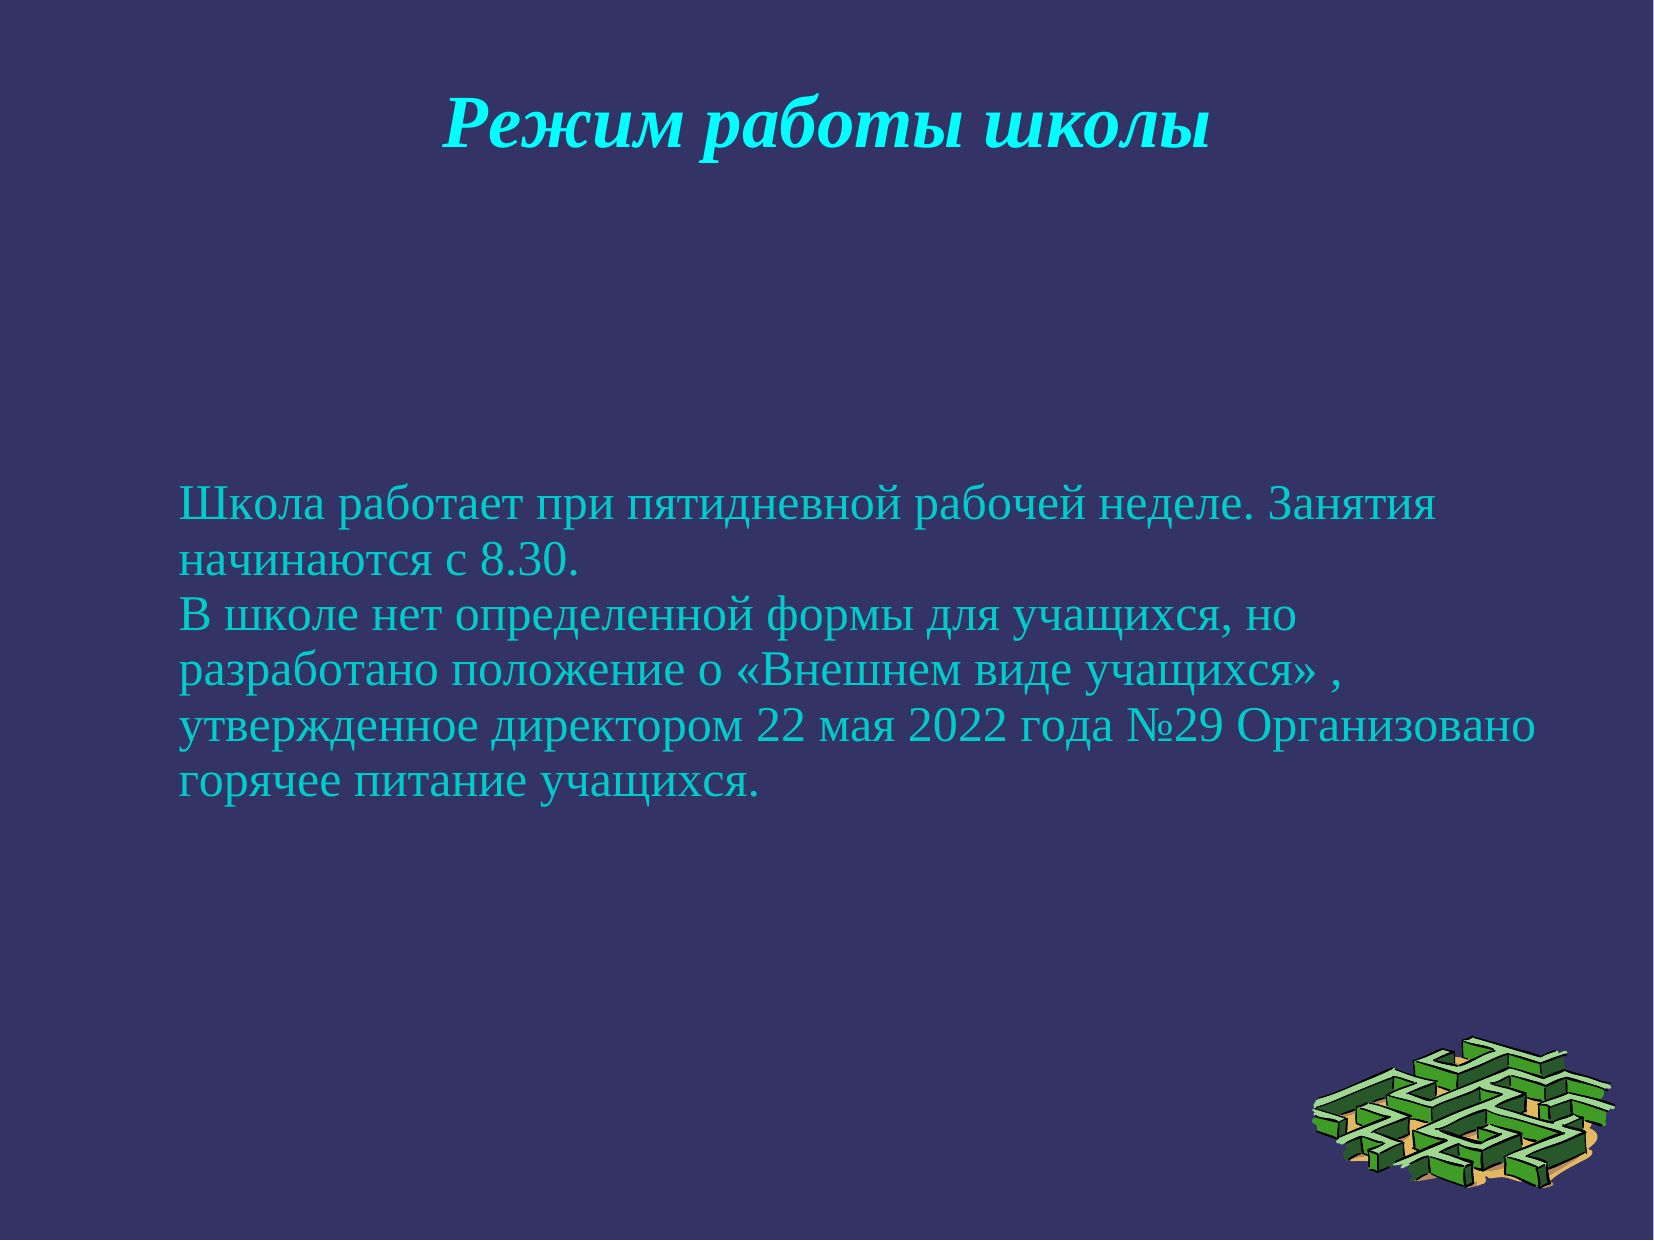

# Режим работы школы
Школа работает при пятидневной рабочей неделе. Занятия начинаются с 8.30.
В школе нет определенной формы для учащихся, но разработано положение о «Внешнем виде учащихся» , утвержденное директором 22 мая 2022 года №29 Организовано горячее питание учащихся.